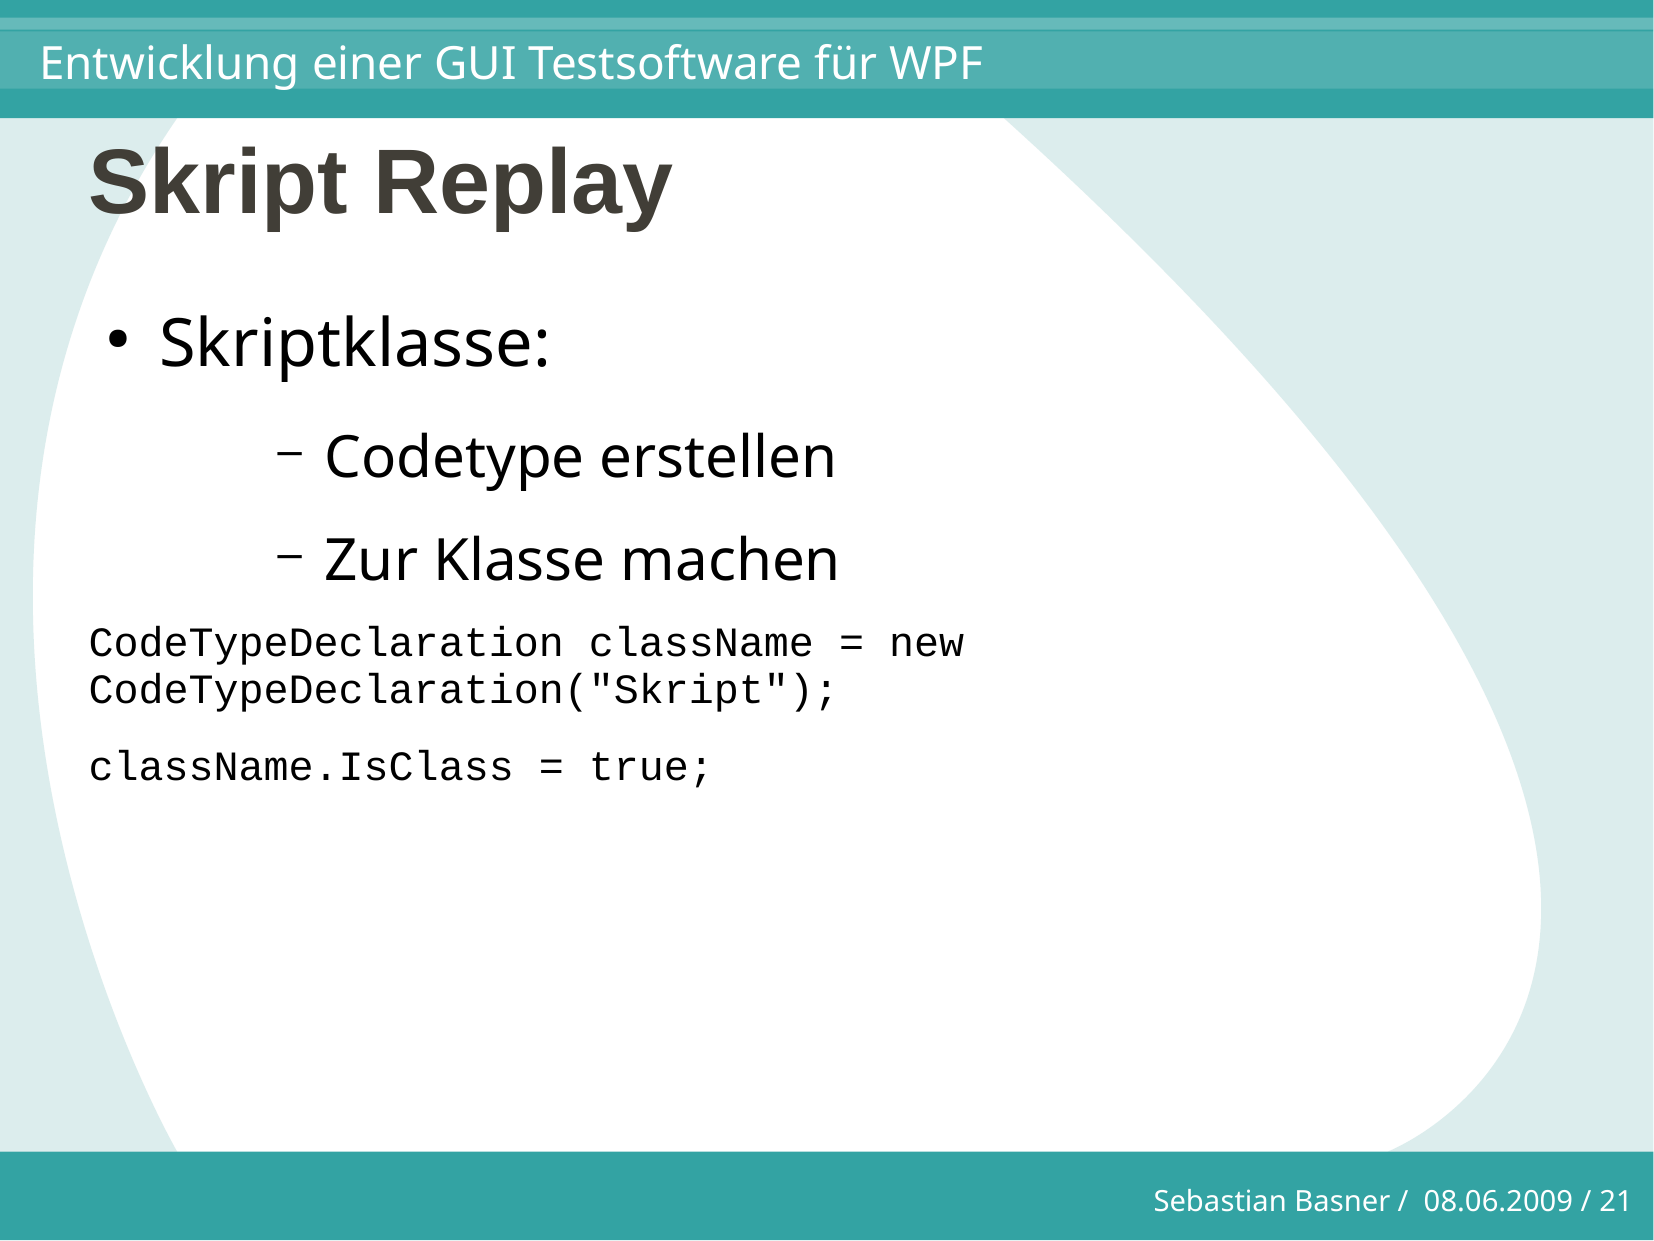

# Skript Replay
Skriptklasse:
Codetype erstellen
Zur Klasse machen
CodeTypeDeclaration className = new CodeTypeDeclaration("Skript");
className.IsClass = true;